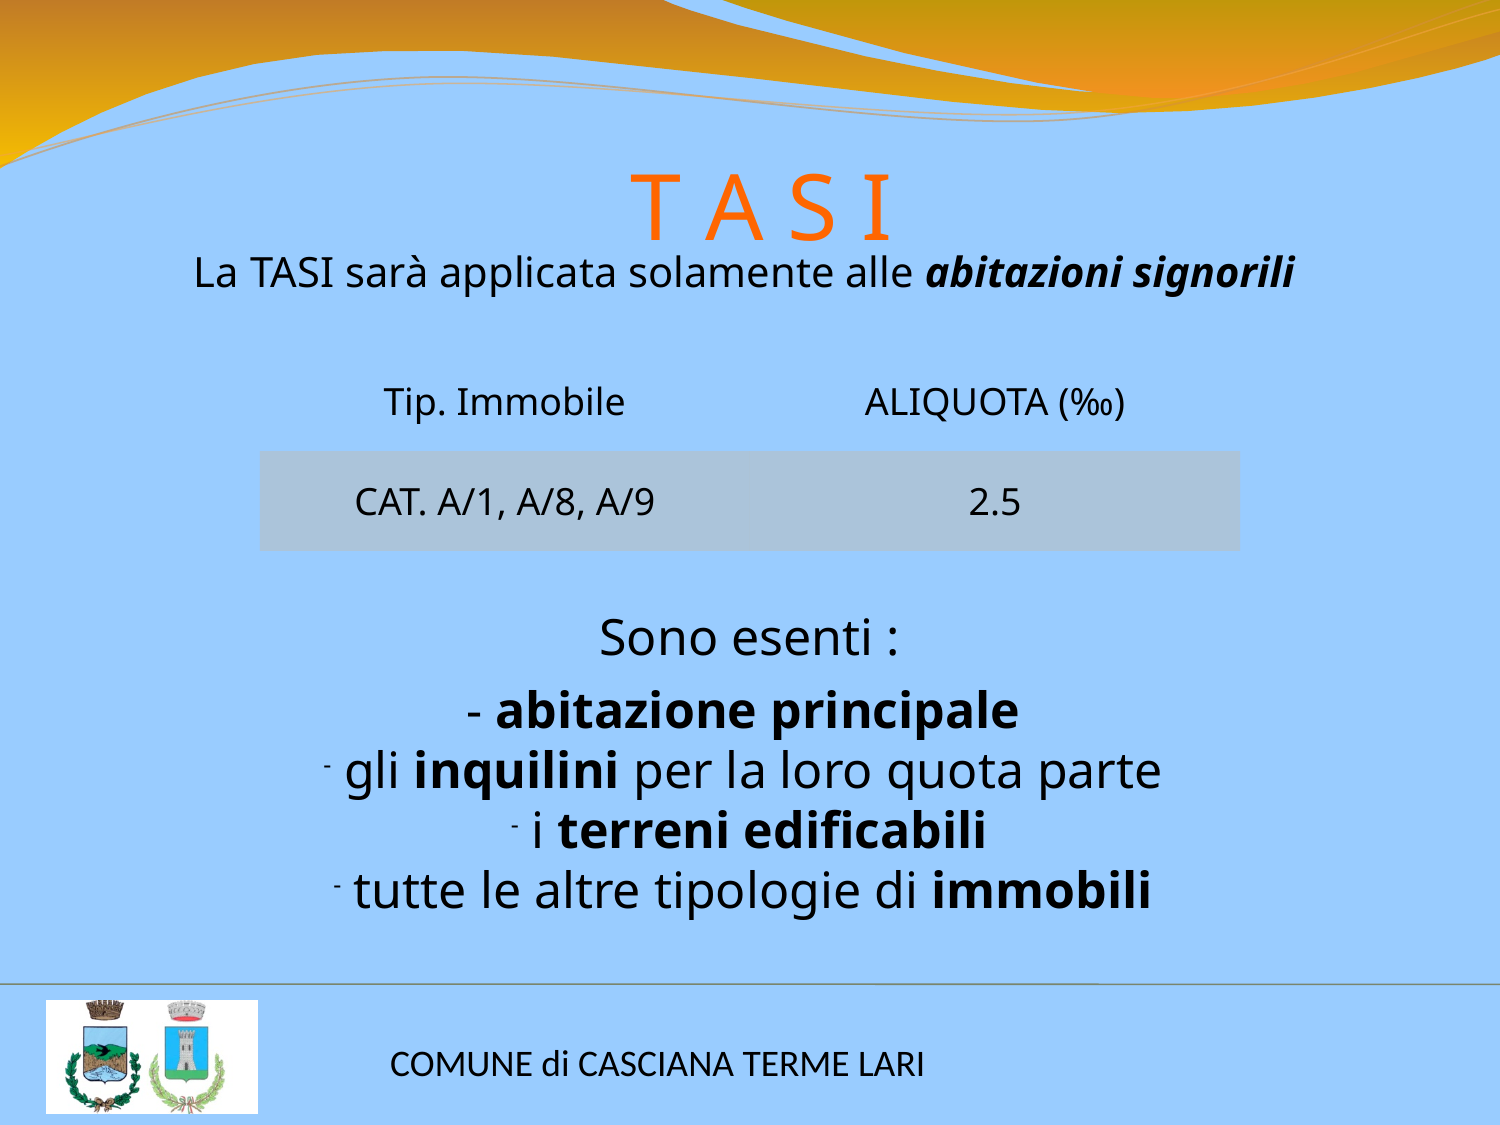

# T A S I
La TASI sarà applicata solamente alle abitazioni signorili
Sono esenti :
- abitazione principale
 gli inquilini per la loro quota parte
 i terreni edificabili
 tutte le altre tipologie di immobili
| Tip. Immobile | ALIQUOTA (‰) |
| --- | --- |
| CAT. A/1, A/8, A/9 | 2.5 |
COMUNE di CASCIANA TERME LARI